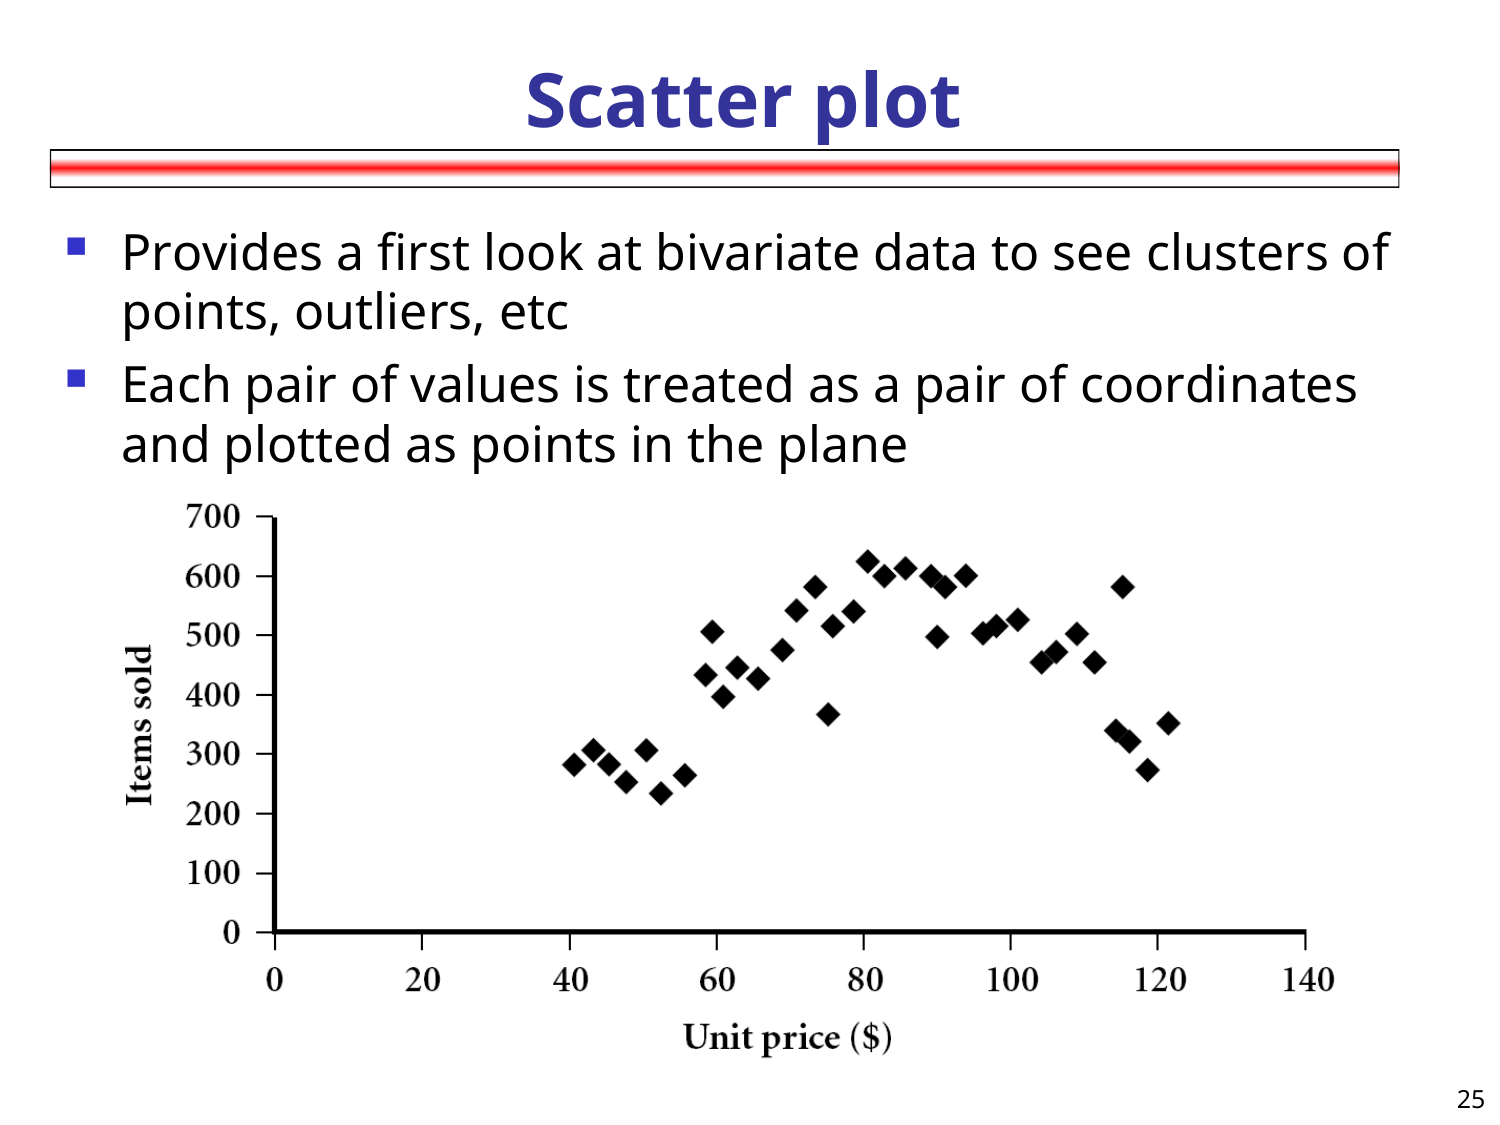

# Scatter plot
Provides a first look at bivariate data to see clusters of points, outliers, etc
Each pair of values is treated as a pair of coordinates and plotted as points in the plane